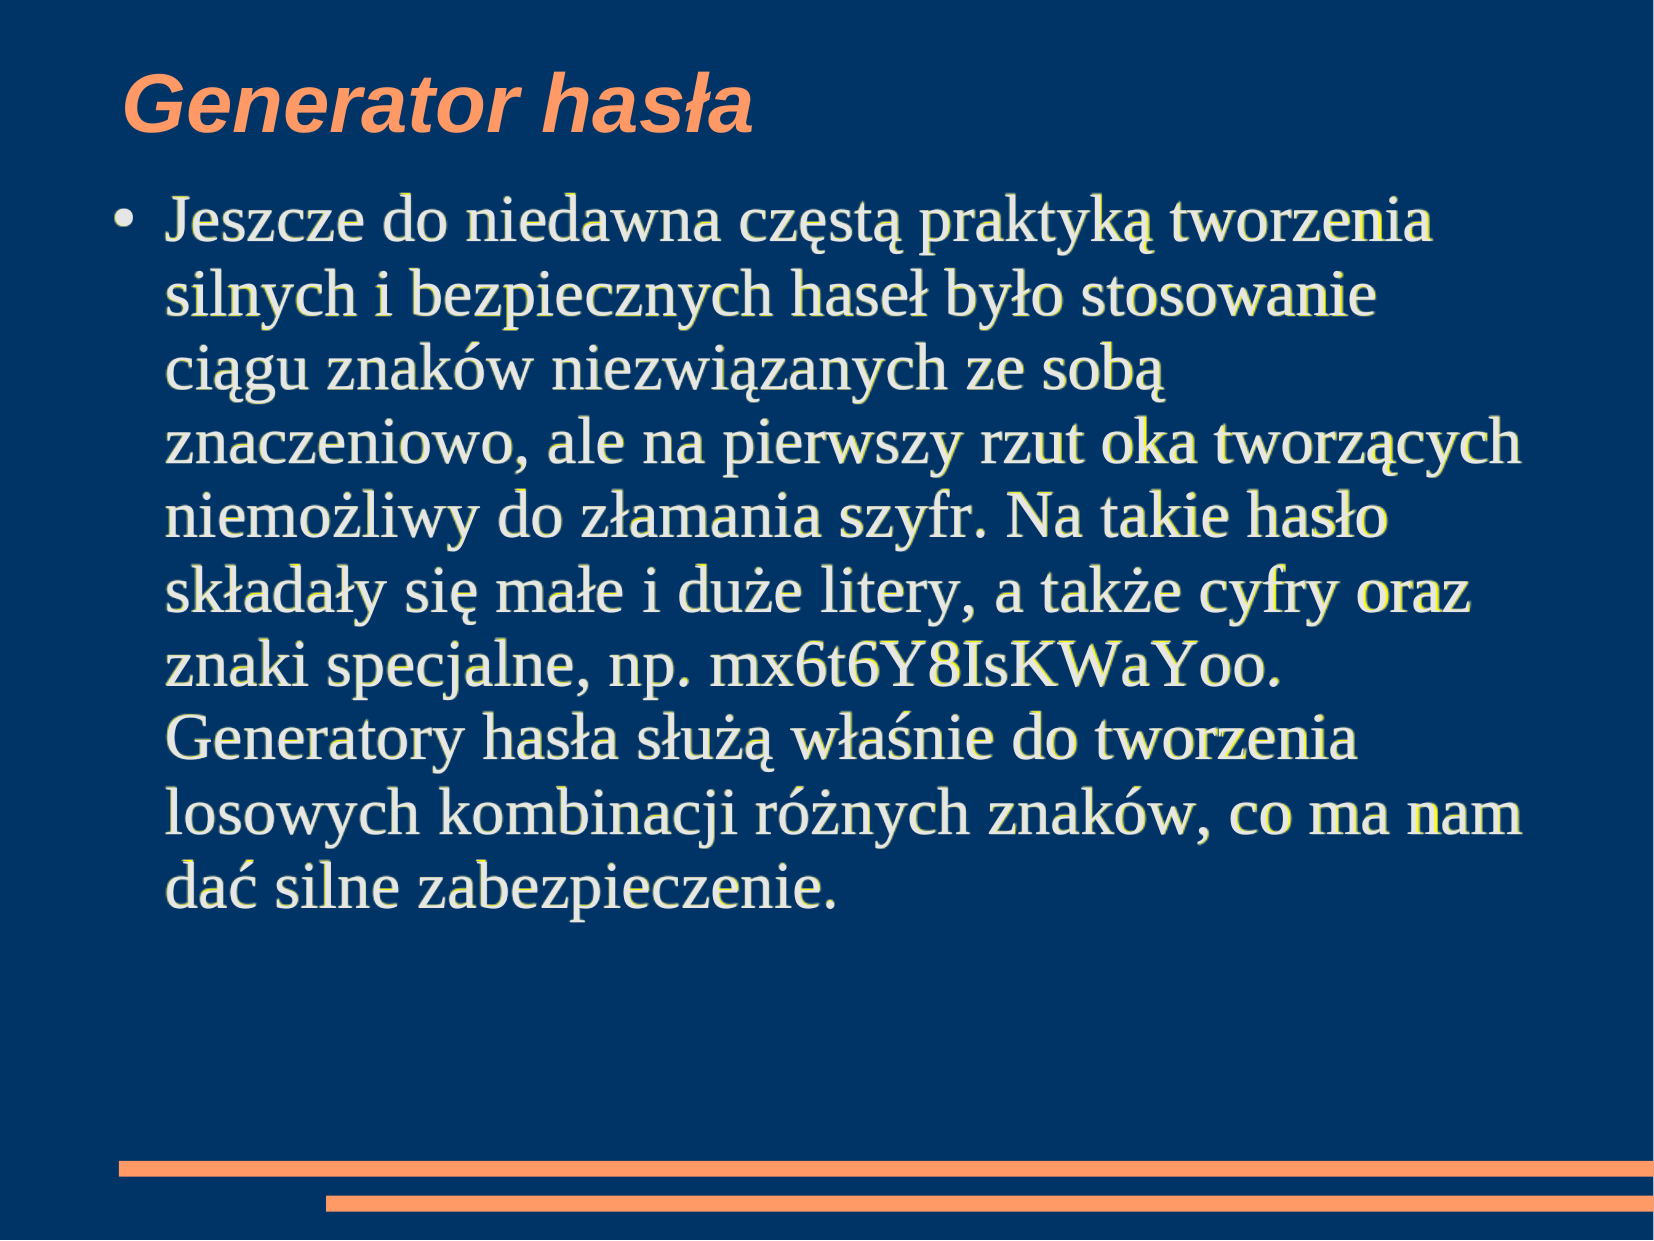

# Generator hasła
Jeszcze do niedawna częstą praktyką tworzenia silnych i bezpiecznych haseł było stosowanie ciągu znaków niezwiązanych ze sobą znaczeniowo, ale na pierwszy rzut oka tworzących niemożliwy do złamania szyfr. Na takie hasło składały się małe i duże litery, a także cyfry oraz znaki specjalne, np. mx6t6Y8IsKWaYoo. Generatory hasła służą właśnie do tworzenia losowych kombinacji różnych znaków, co ma nam dać silne zabezpieczenie.